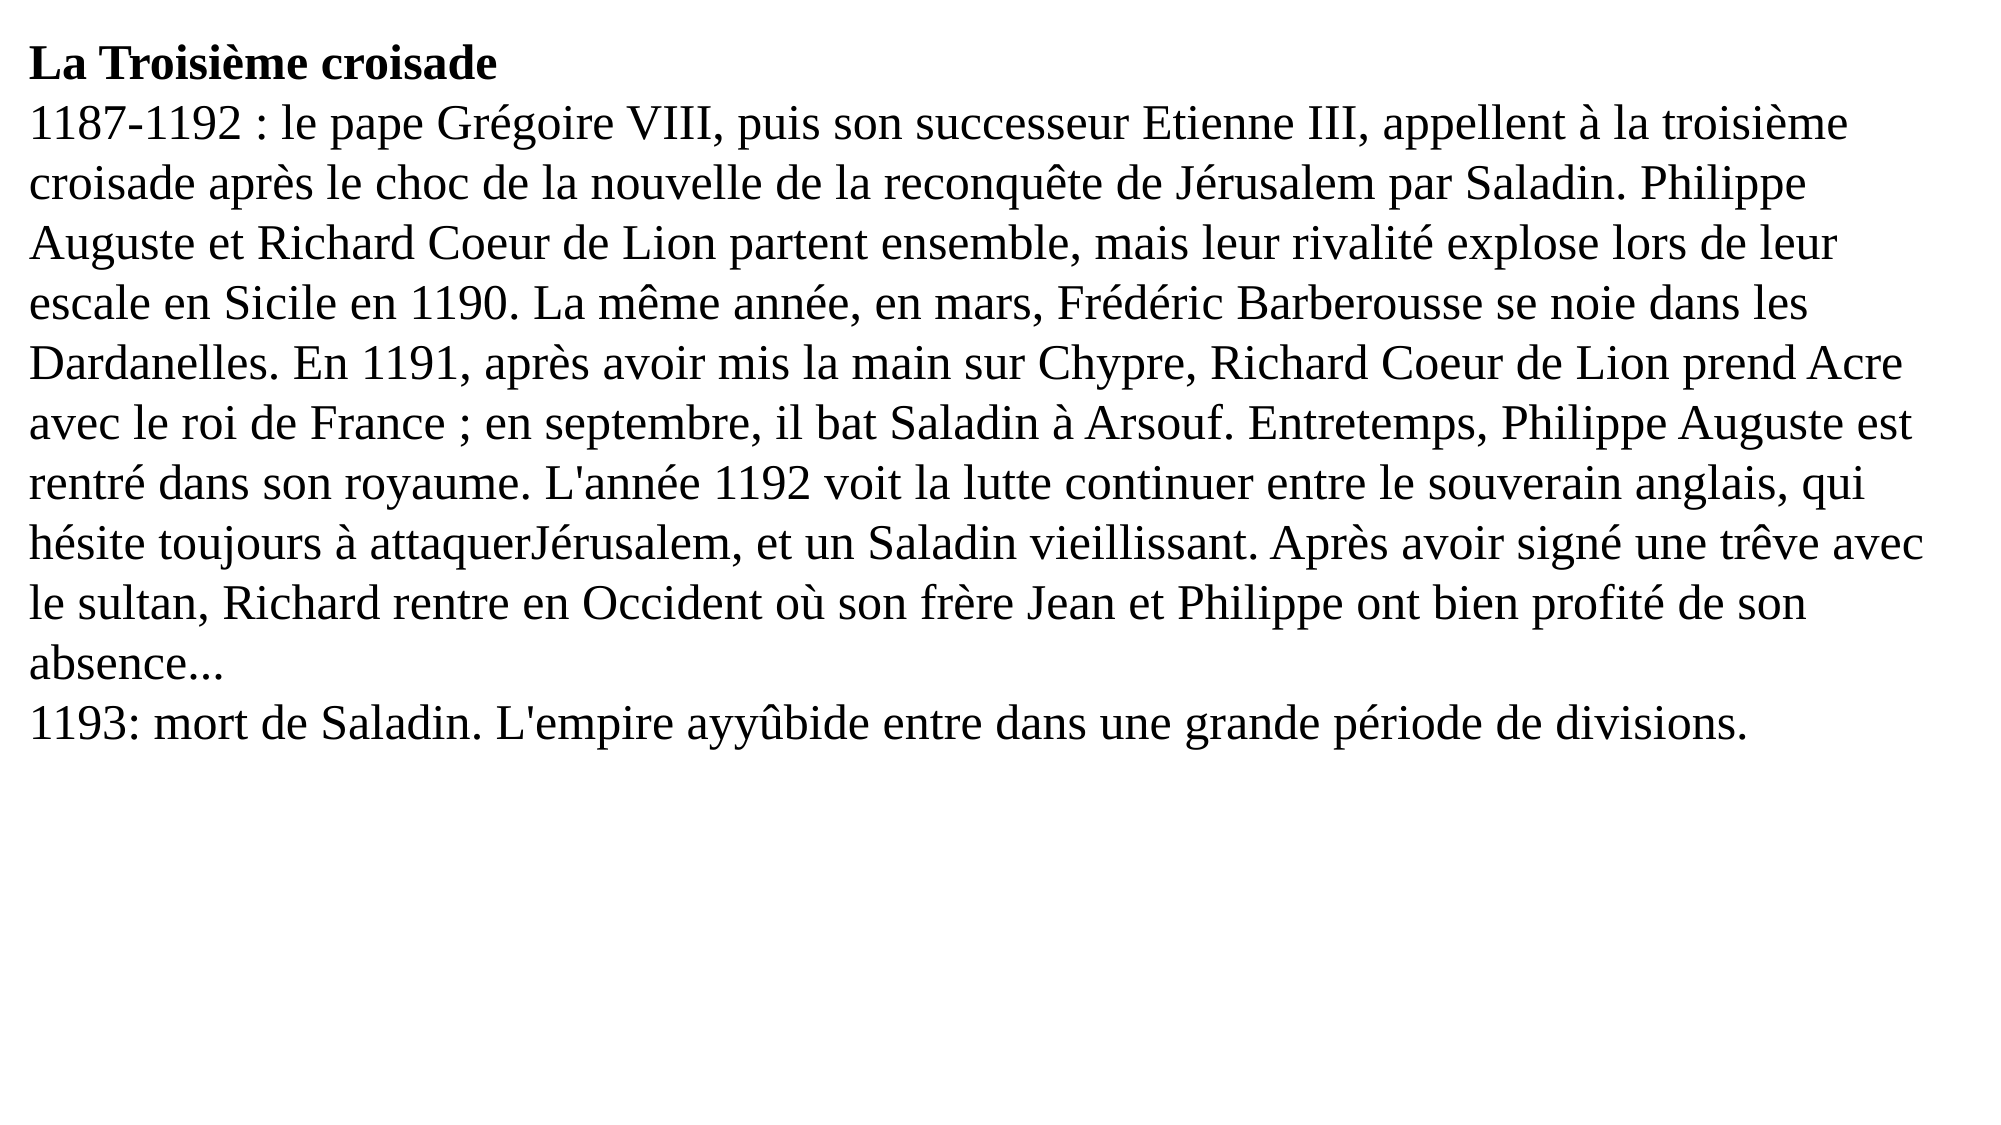

La Troisième croisade
1187-1192 : le pape Grégoire VIII, puis son successeur Etienne III, appellent à la troisième croisade après le choc de la nouvelle de la reconquête de Jérusalem par Saladin. Philippe Auguste et Richard Coeur de Lion partent ensemble, mais leur rivalité explose lors de leur escale en Sicile en 1190. La même année, en mars, Frédéric Barberousse se noie dans les Dardanelles. En 1191, après avoir mis la main sur Chypre, Richard Coeur de Lion prend Acre avec le roi de France ; en septembre, il bat Saladin à Arsouf. Entretemps, Philippe Auguste est rentré dans son royaume. L'année 1192 voit la lutte continuer entre le souverain anglais, qui hésite toujours à attaquerJérusalem, et un Saladin vieillissant. Après avoir signé une trêve avec le sultan, Richard rentre en Occident où son frère Jean et Philippe ont bien profité de son absence...
1193: mort de Saladin. L'empire ayyûbide entre dans une grande période de divisions.